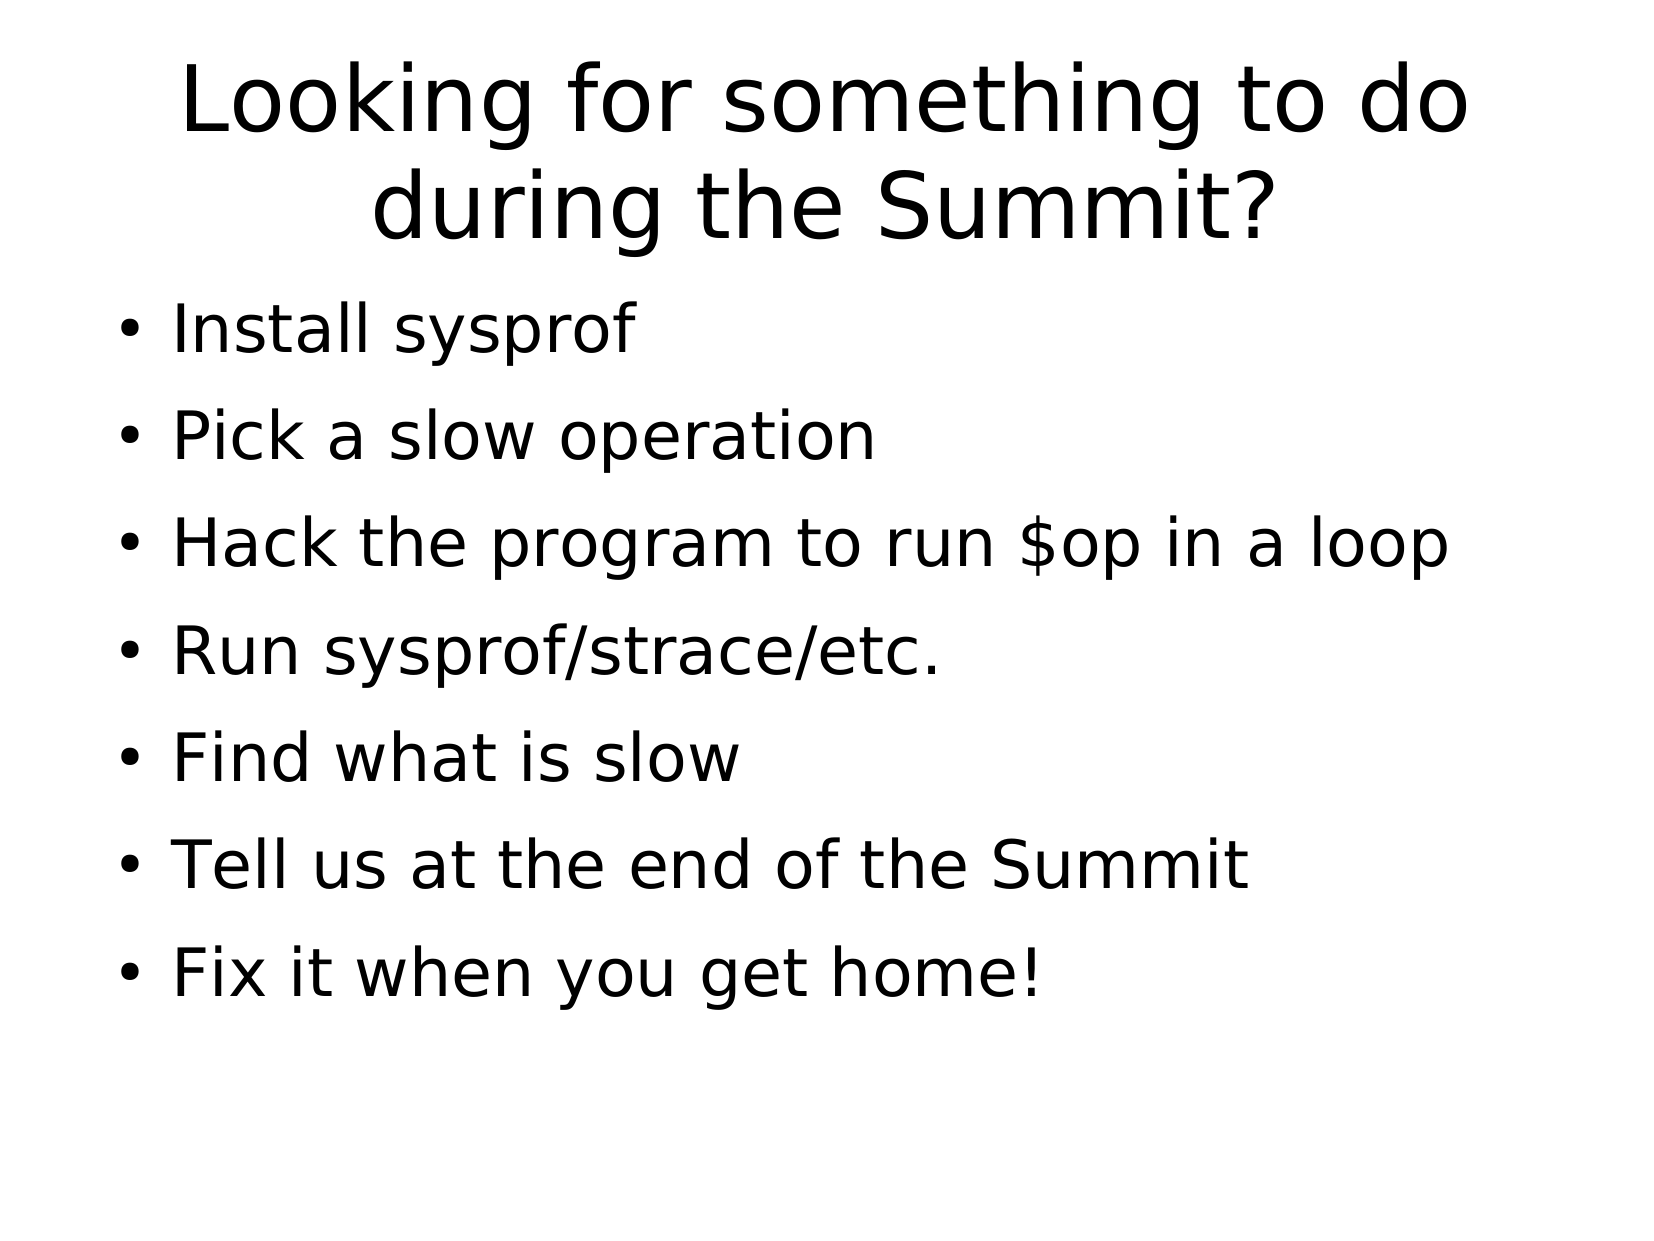

# Looking for something to do during the Summit?
Install sysprof
Pick a slow operation
Hack the program to run $op in a loop
Run sysprof/strace/etc.
Find what is slow
Tell us at the end of the Summit
Fix it when you get home!